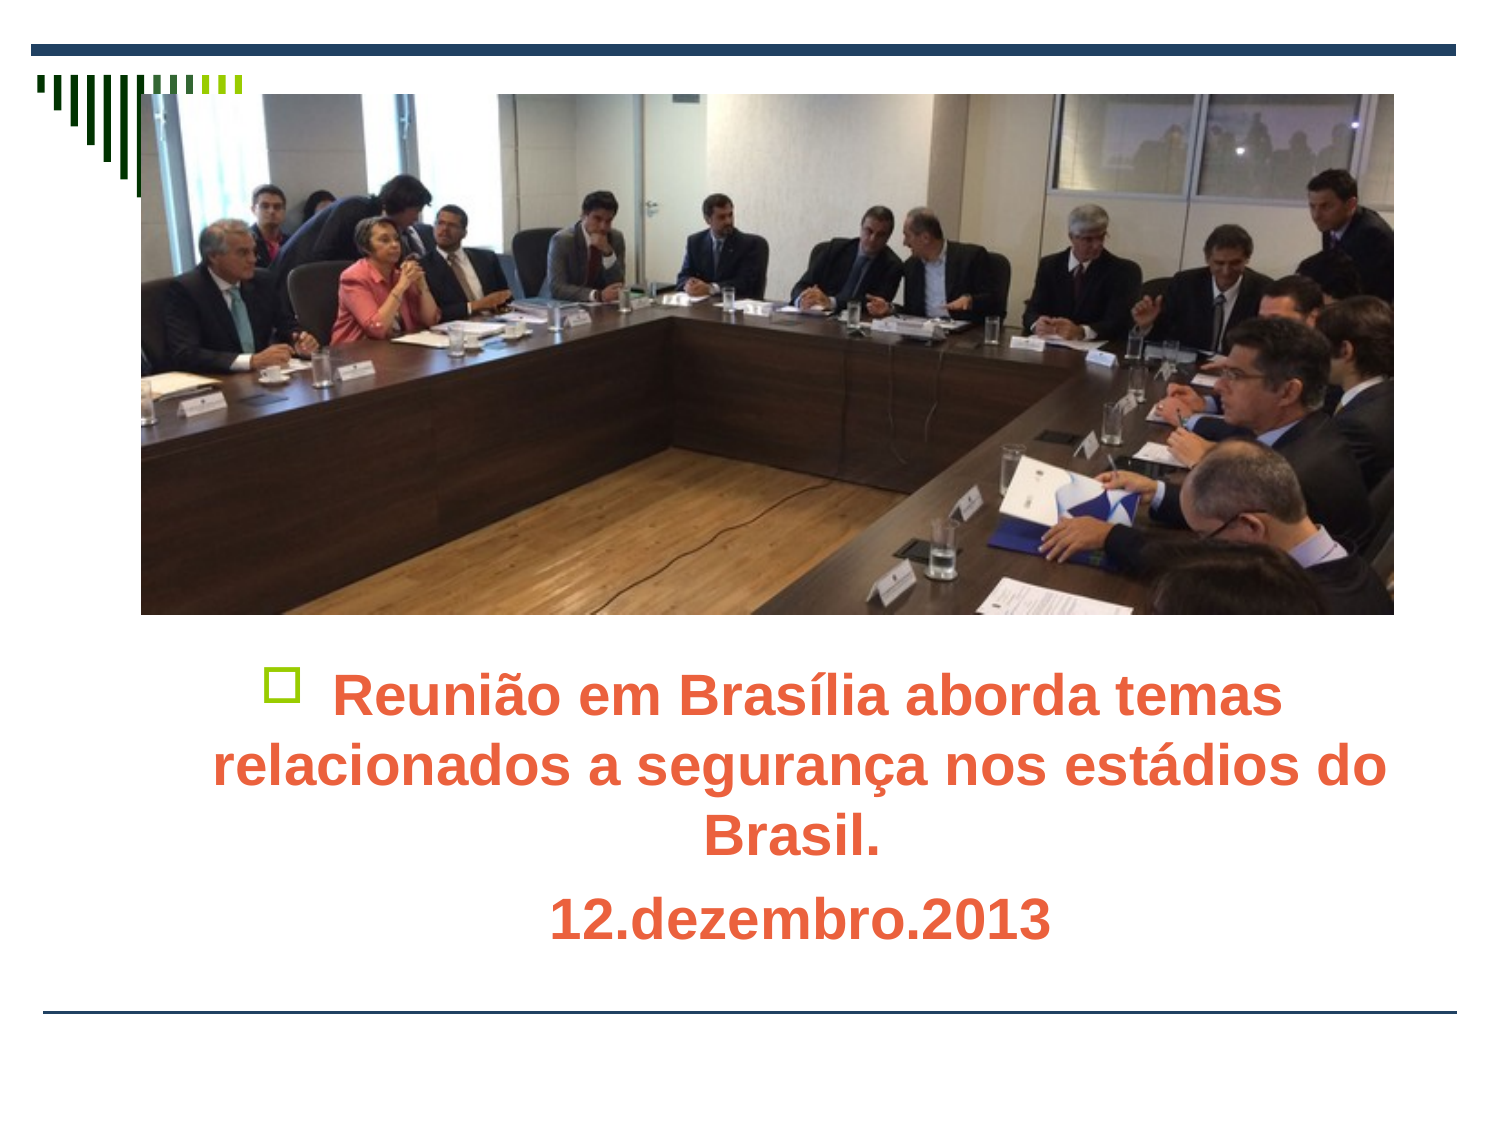

#
 Reunião em Brasília aborda temas relacionados a segurança nos estádios do Brasil.
12.dezembro.2013